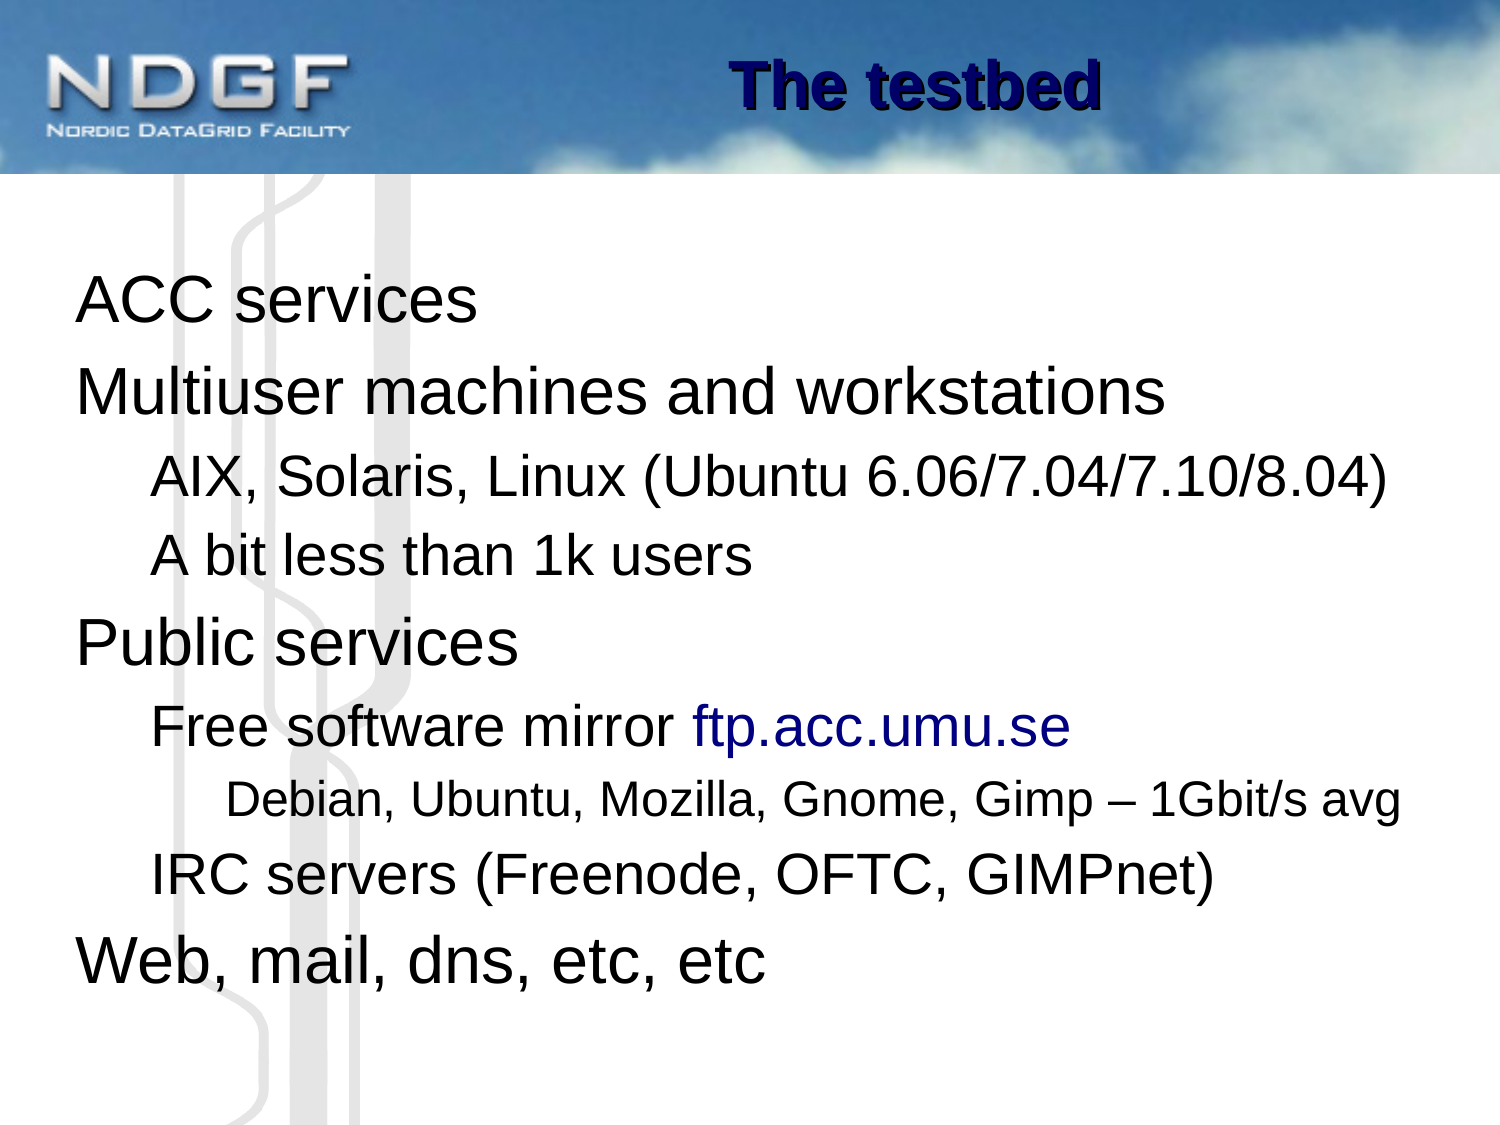

# The testbed
ACC services
Multiuser machines and workstations
AIX, Solaris, Linux (Ubuntu 6.06/7.04/7.10/8.04)
A bit less than 1k users
Public services
Free software mirror ftp.acc.umu.se
Debian, Ubuntu, Mozilla, Gnome, Gimp – 1Gbit/s avg
IRC servers (Freenode, OFTC, GIMPnet)
Web, mail, dns, etc, etc